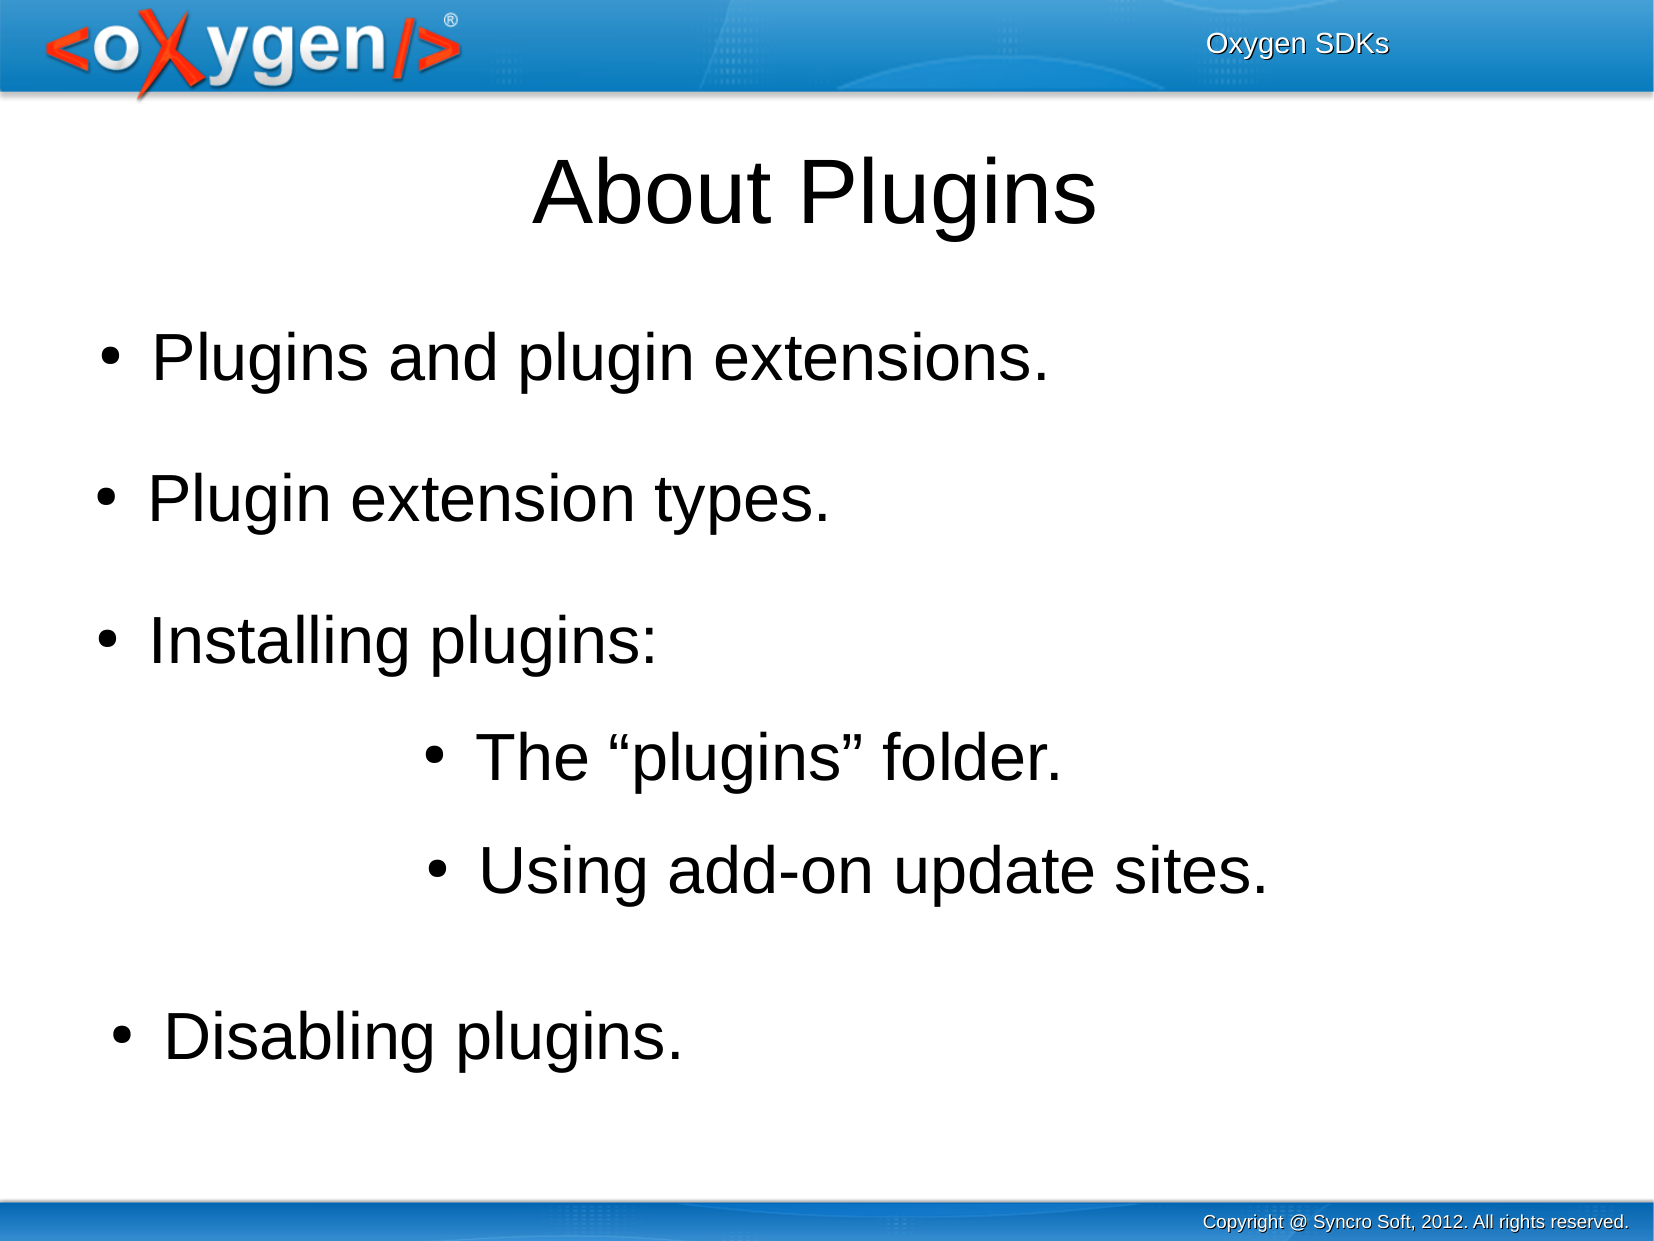

# About Plugins
Plugins and plugin extensions.
Plugin extension types.
Installing plugins:
The “plugins” folder.
Using add-on update sites.
Disabling plugins.